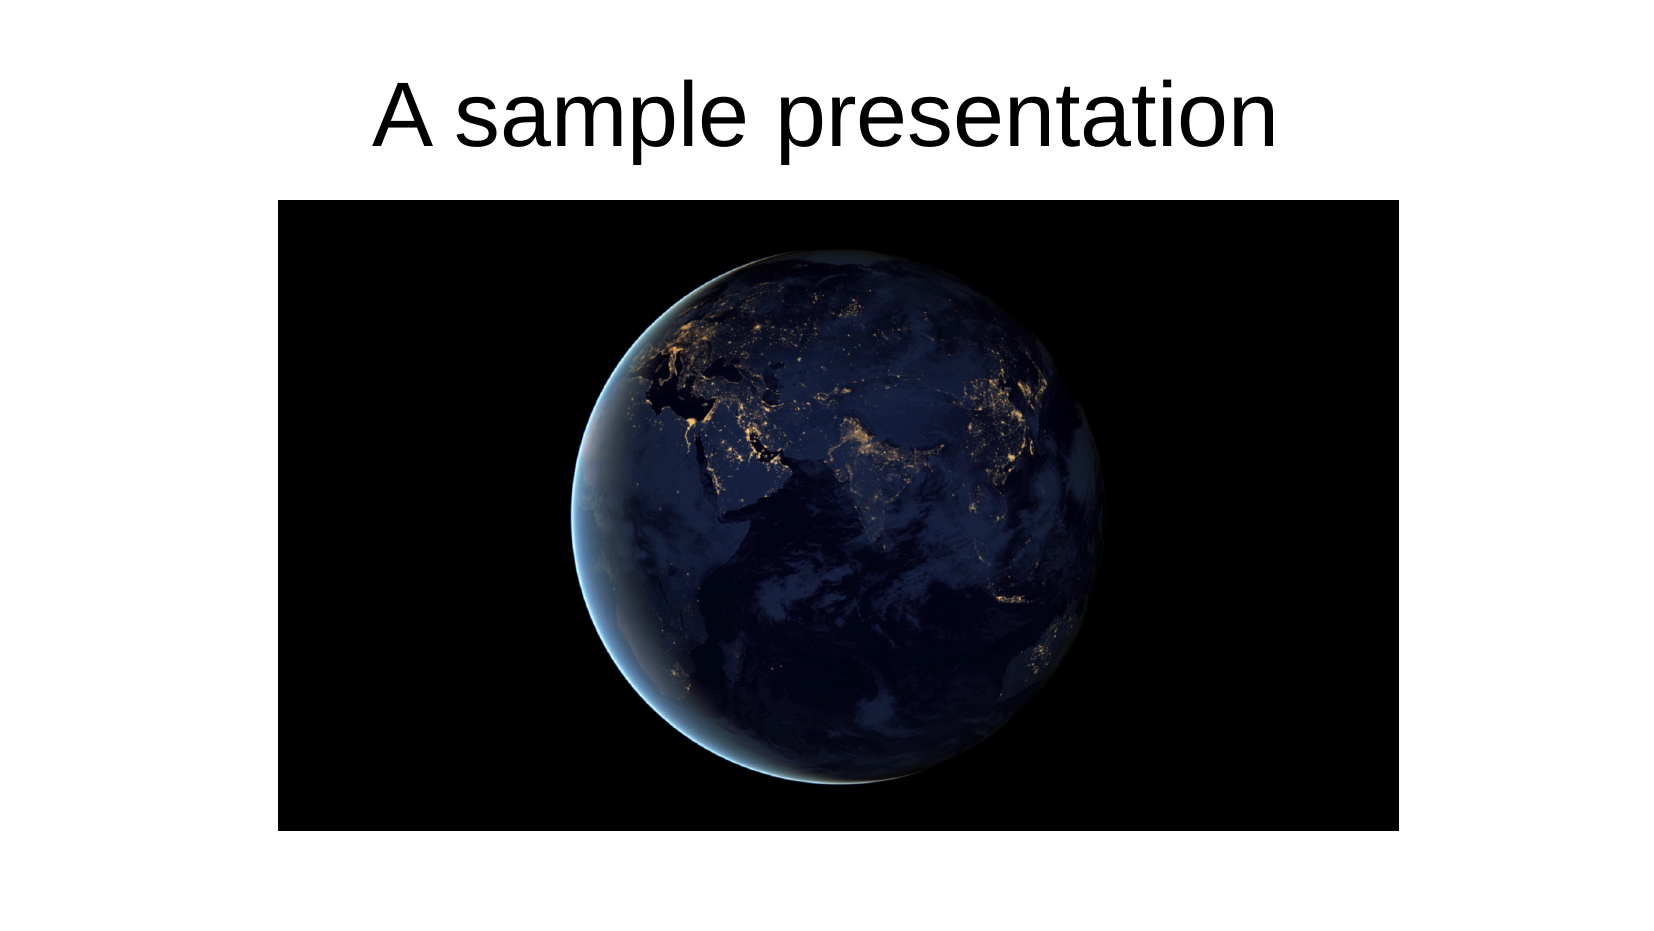

# A sample presentation
This is a sample presentation